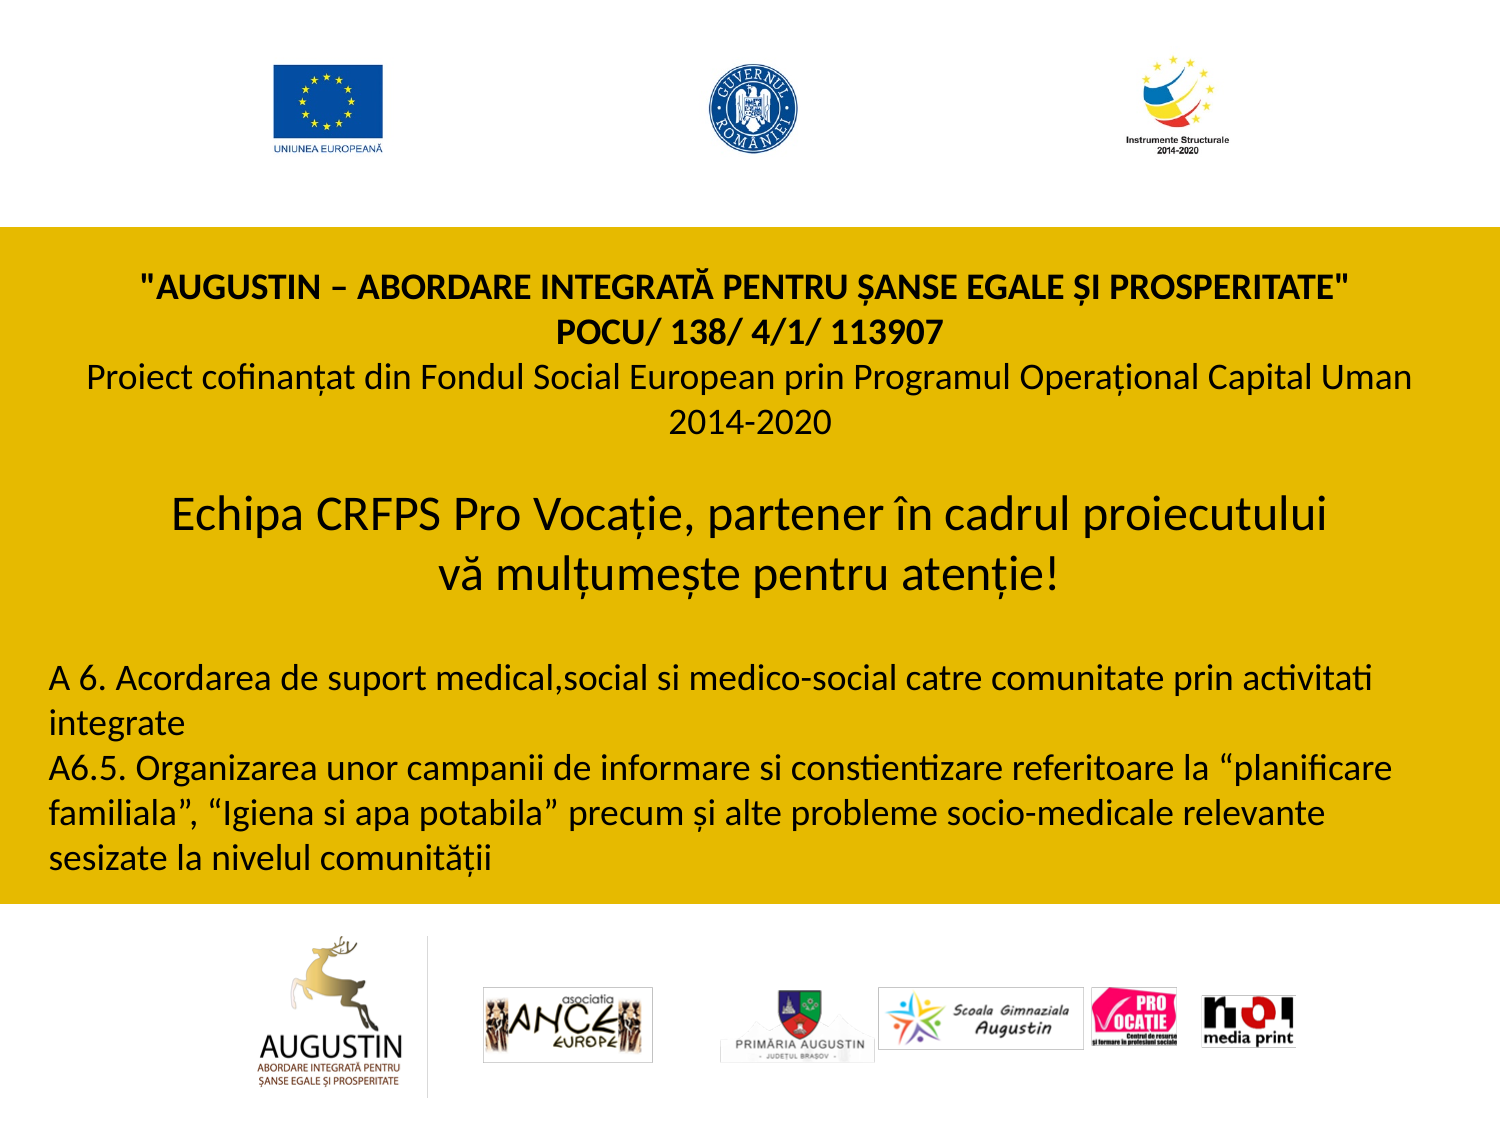

"AUGUSTIN – ABORDARE INTEGRATĂ PENTRU ȘANSE EGALE ȘI PROSPERITATE"
POCU/ 138/ 4/1/ 113907
Proiect cofinanțat din Fondul Social European prin Programul Operațional Capital Uman 2014-2020
Echipa CRFPS Pro Vocație, partener în cadrul proiecutului vă mulțumește pentru atenție!
A 6. Acordarea de suport medical,social si medico-social catre comunitate prin activitati integrate
A6.5. Organizarea unor campanii de informare si constientizare referitoare la “planificare familiala”, “Igiena si apa potabila” precum și alte probleme socio-medicale relevante sesizate la nivelul comunității